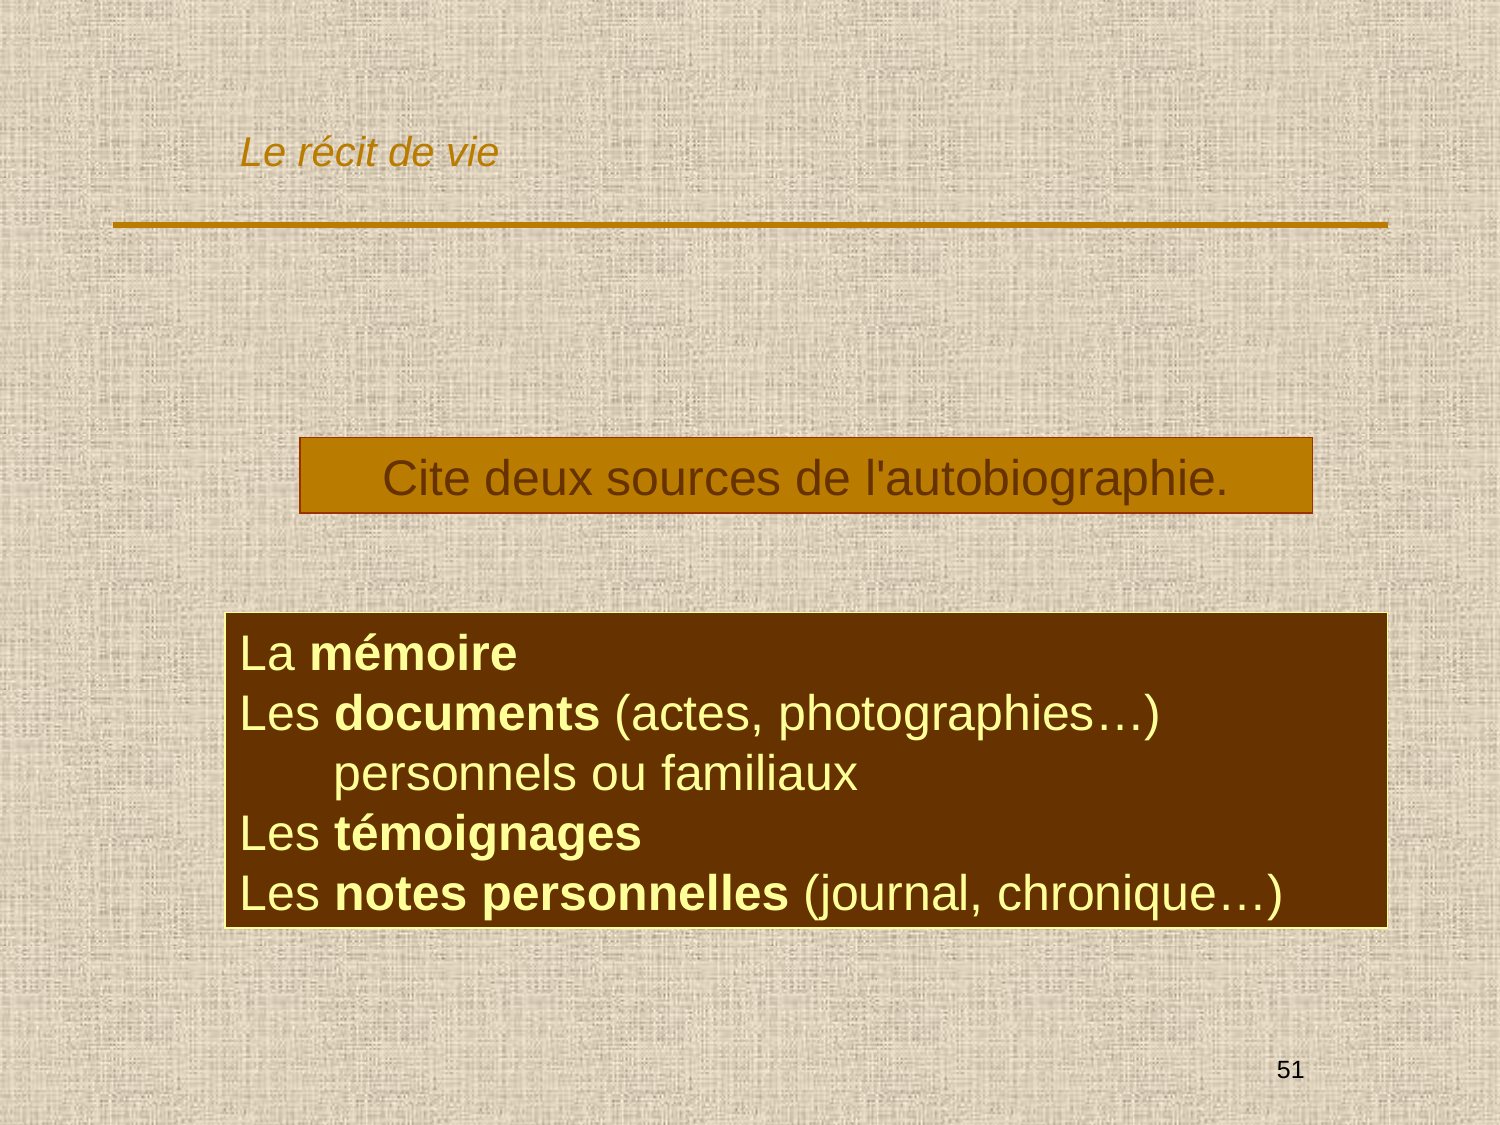

Le récit de vie
Cite deux sources de l'autobiographie.
La mémoire
Les documents (actes, photographies…) personnels ou familiaux
Les témoignages
Les notes personnelles (journal, chronique…)
51